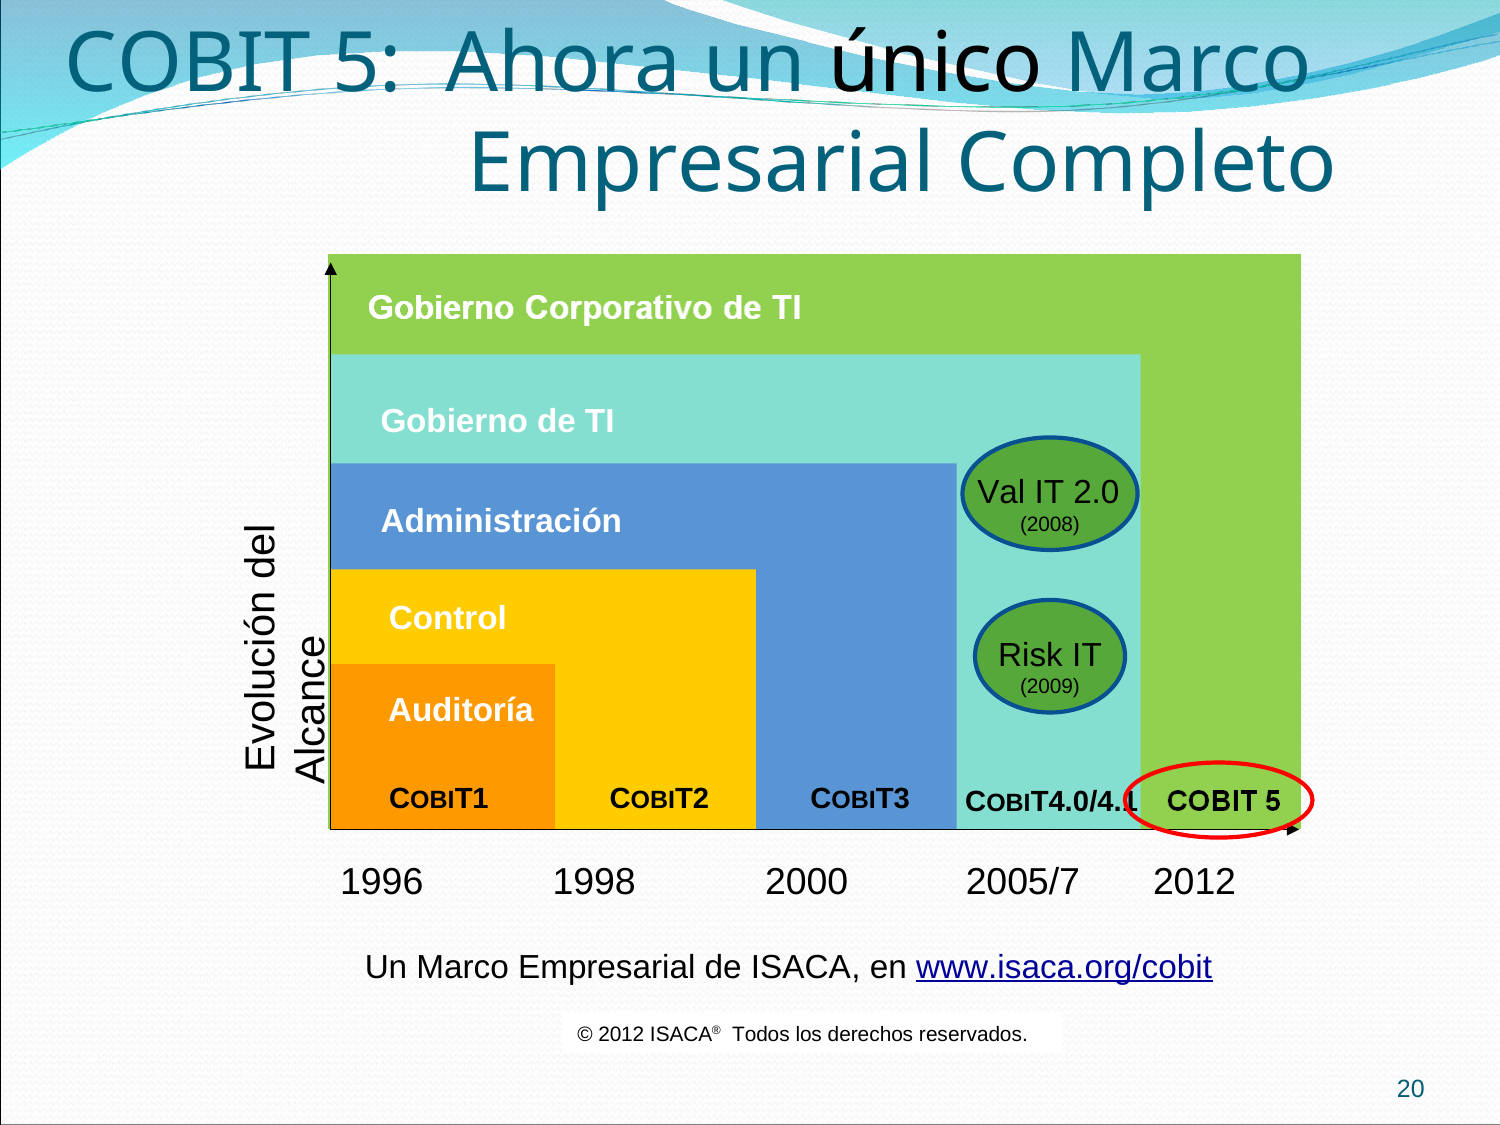

COBIT 5: Ahora un único Marco Empresarial Completo
 Evolución del Alcance
1996
1998
2000
2005/7
Gobierno de TI
COBIT4.0/4.1
Val IT 2.0
(2008)
Administración
COBIT3
Control
COBIT2
Risk IT
(2009)
Auditoría
COBIT1
2012
Un Marco Empresarial de ISACA, en www.isaca.org/cobit
© 2012 ISACA® Todos los derechos reservados.